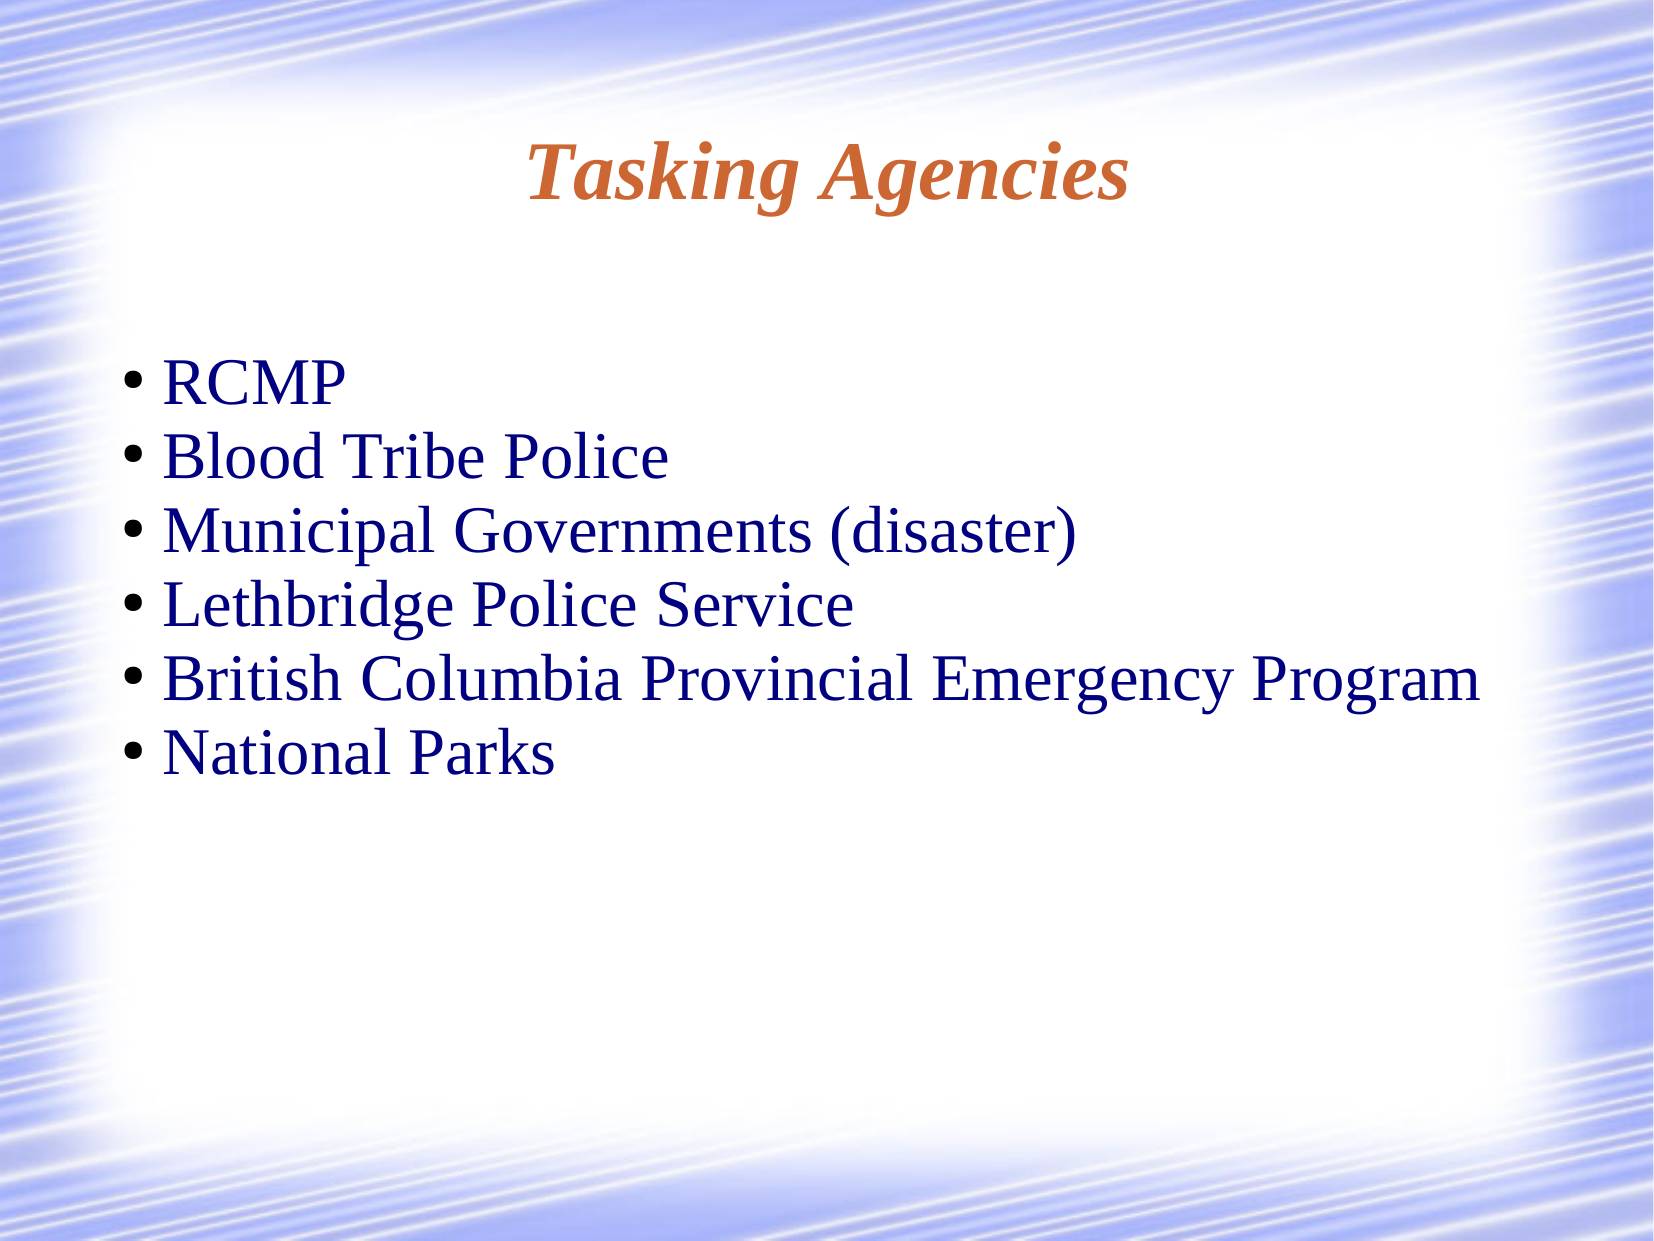

# Tasking Agencies
 RCMP
 Blood Tribe Police
 Municipal Governments (disaster)
 Lethbridge Police Service
 British Columbia Provincial Emergency Program
 National Parks